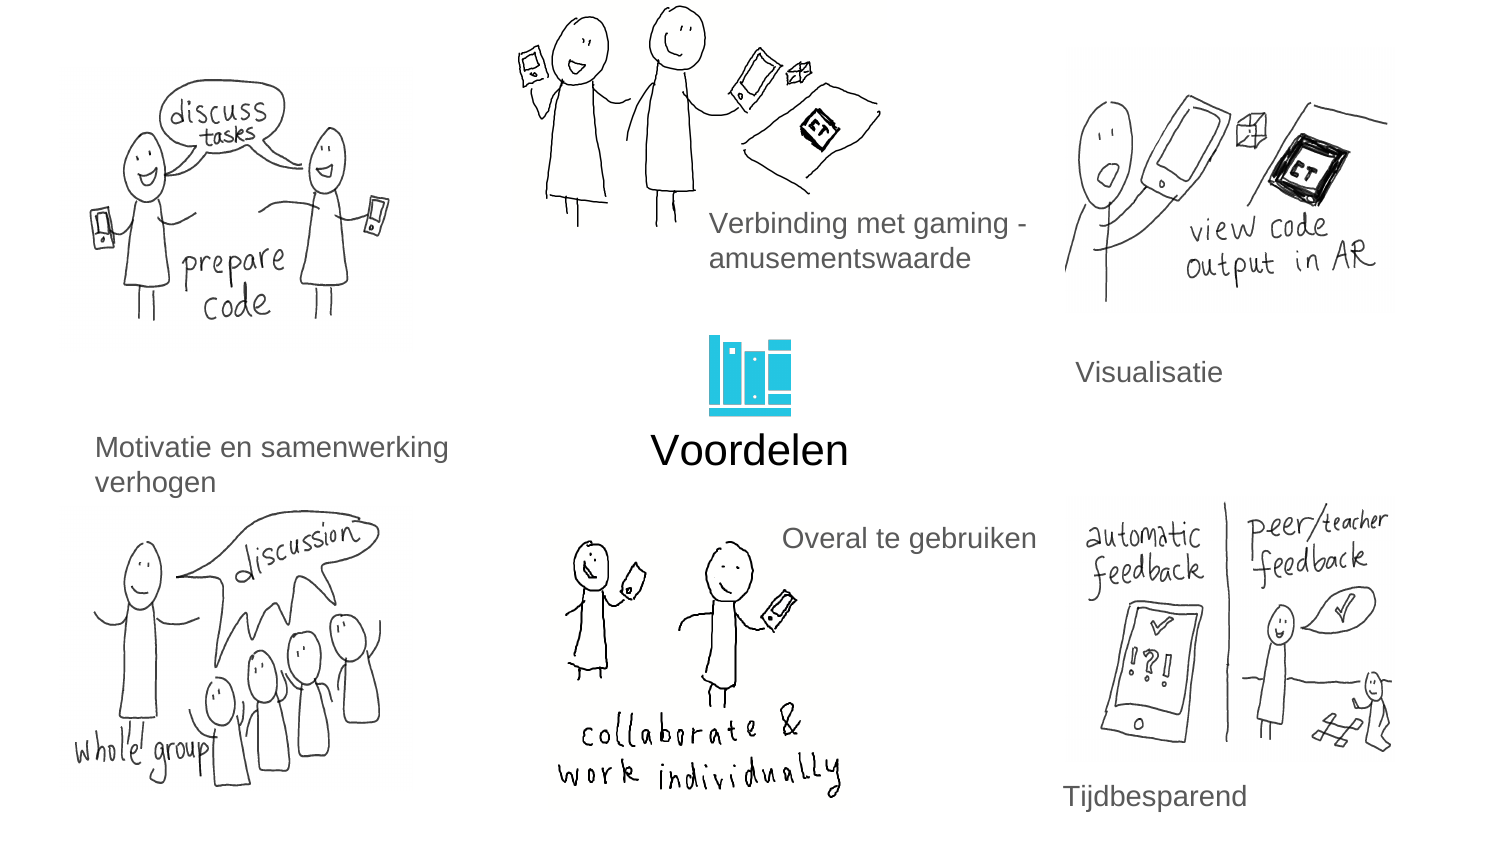

Verbinding met gaming - amusementswaarde
Visualisatie
Motivatie en samenwerking verhogen
# Voordelen
Overal te gebruiken
Tijdbesparend